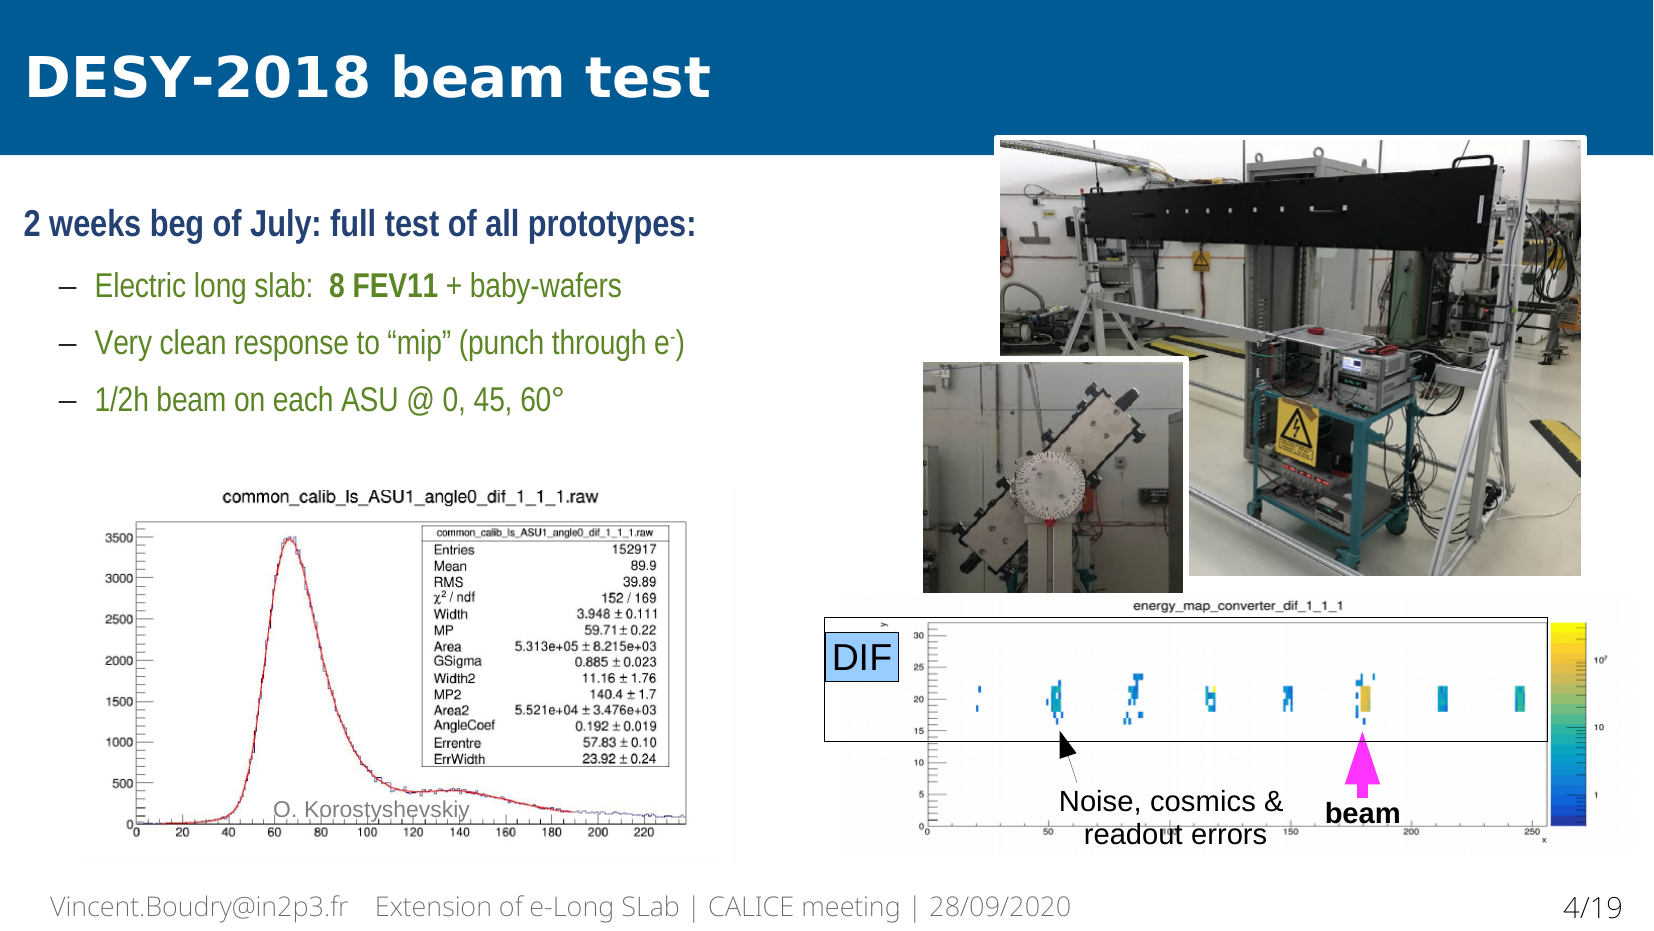

# DESY-2018 beam test
2 weeks beg of July: full test of all prototypes:
Electric long slab: 8 FEV11 + baby-wafers
Very clean response to “mip” (punch through e-)
1/2h beam on each ASU @ 0, 45, 60°
DIF
Noise, cosmics &
readout errors
beam
O. Korostyshevskiy
Vincent.Boudry@in2p3.fr
Extension of e-Long SLab | CALICE meeting | 28/09/2020
4